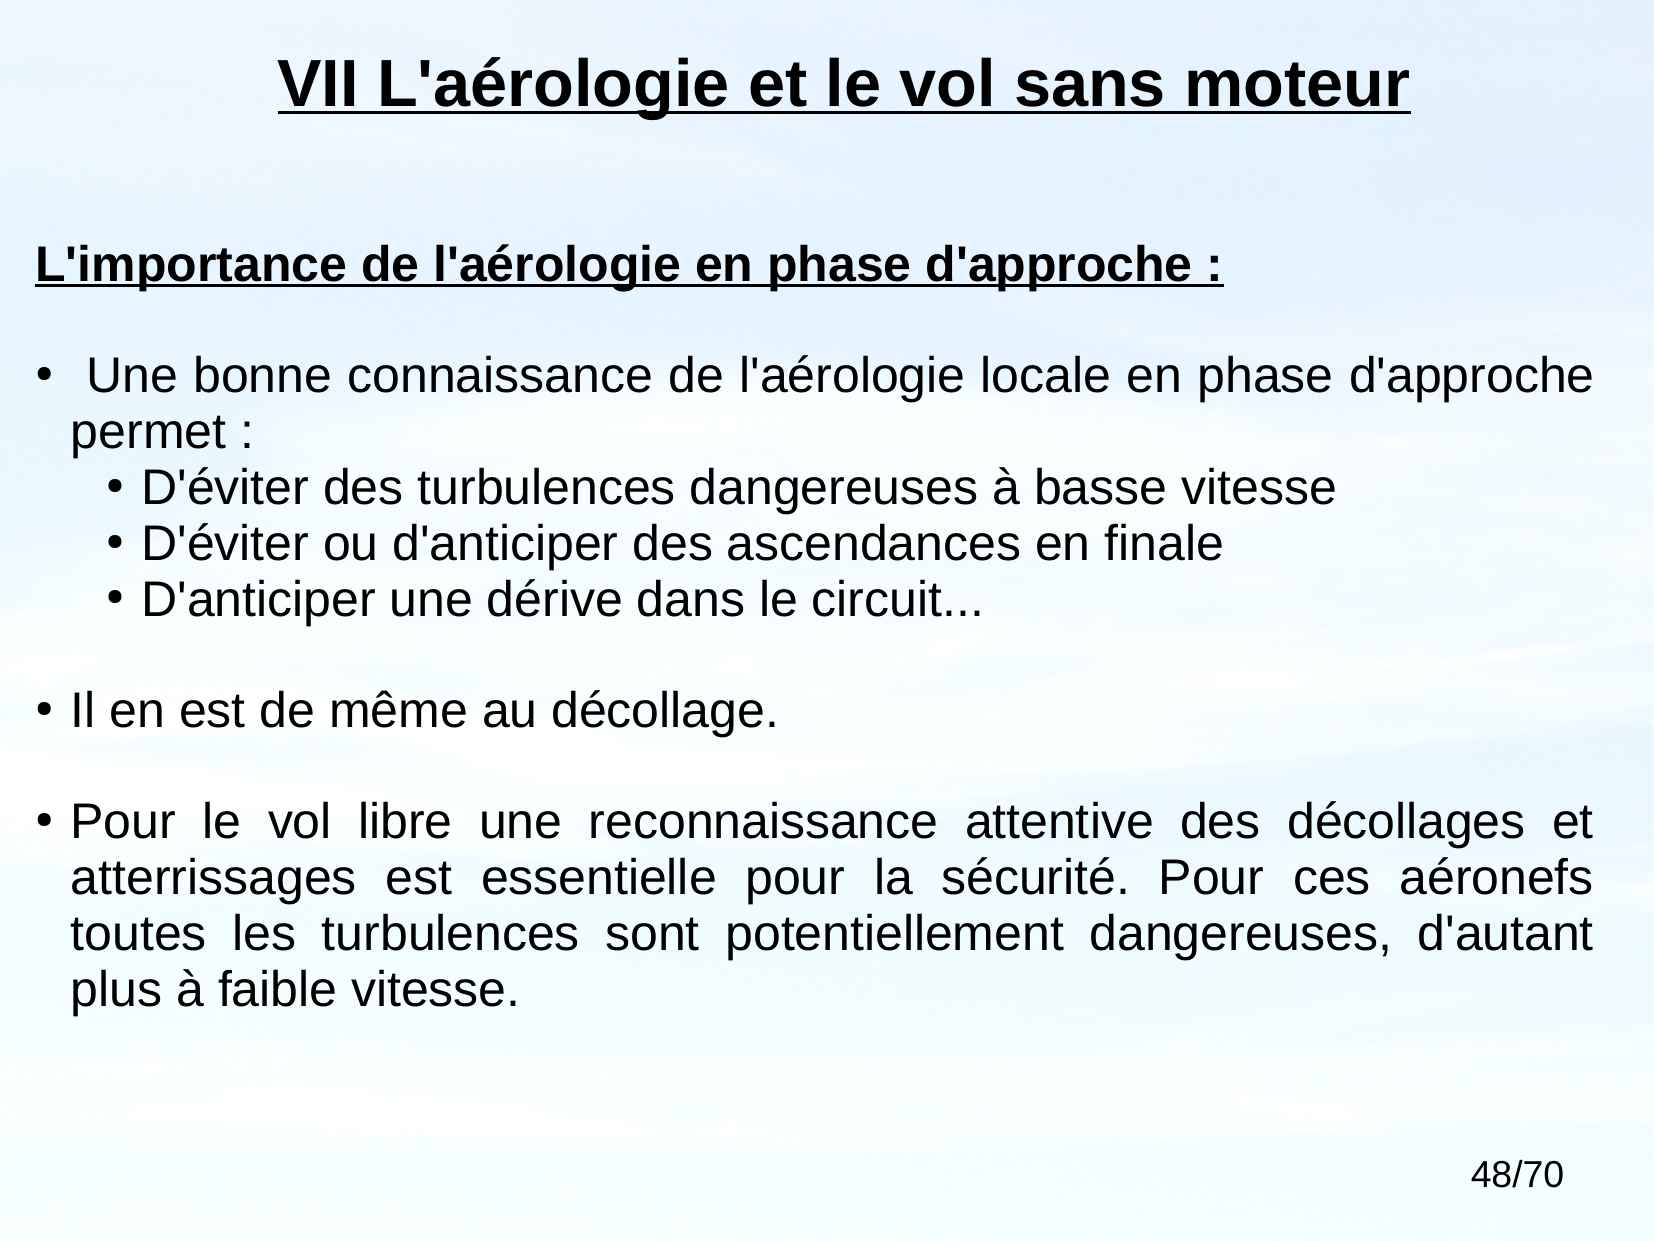

# VII L'aérologie et le vol sans moteur
L'importance de l'aérologie en phase d'approche :
 Une bonne connaissance de l'aérologie locale en phase d'approche permet :
D'éviter des turbulences dangereuses à basse vitesse
D'éviter ou d'anticiper des ascendances en finale
D'anticiper une dérive dans le circuit...
Il en est de même au décollage.
Pour le vol libre une reconnaissance attentive des décollages et atterrissages est essentielle pour la sécurité. Pour ces aéronefs toutes les turbulences sont potentiellement dangereuses, d'autant plus à faible vitesse.